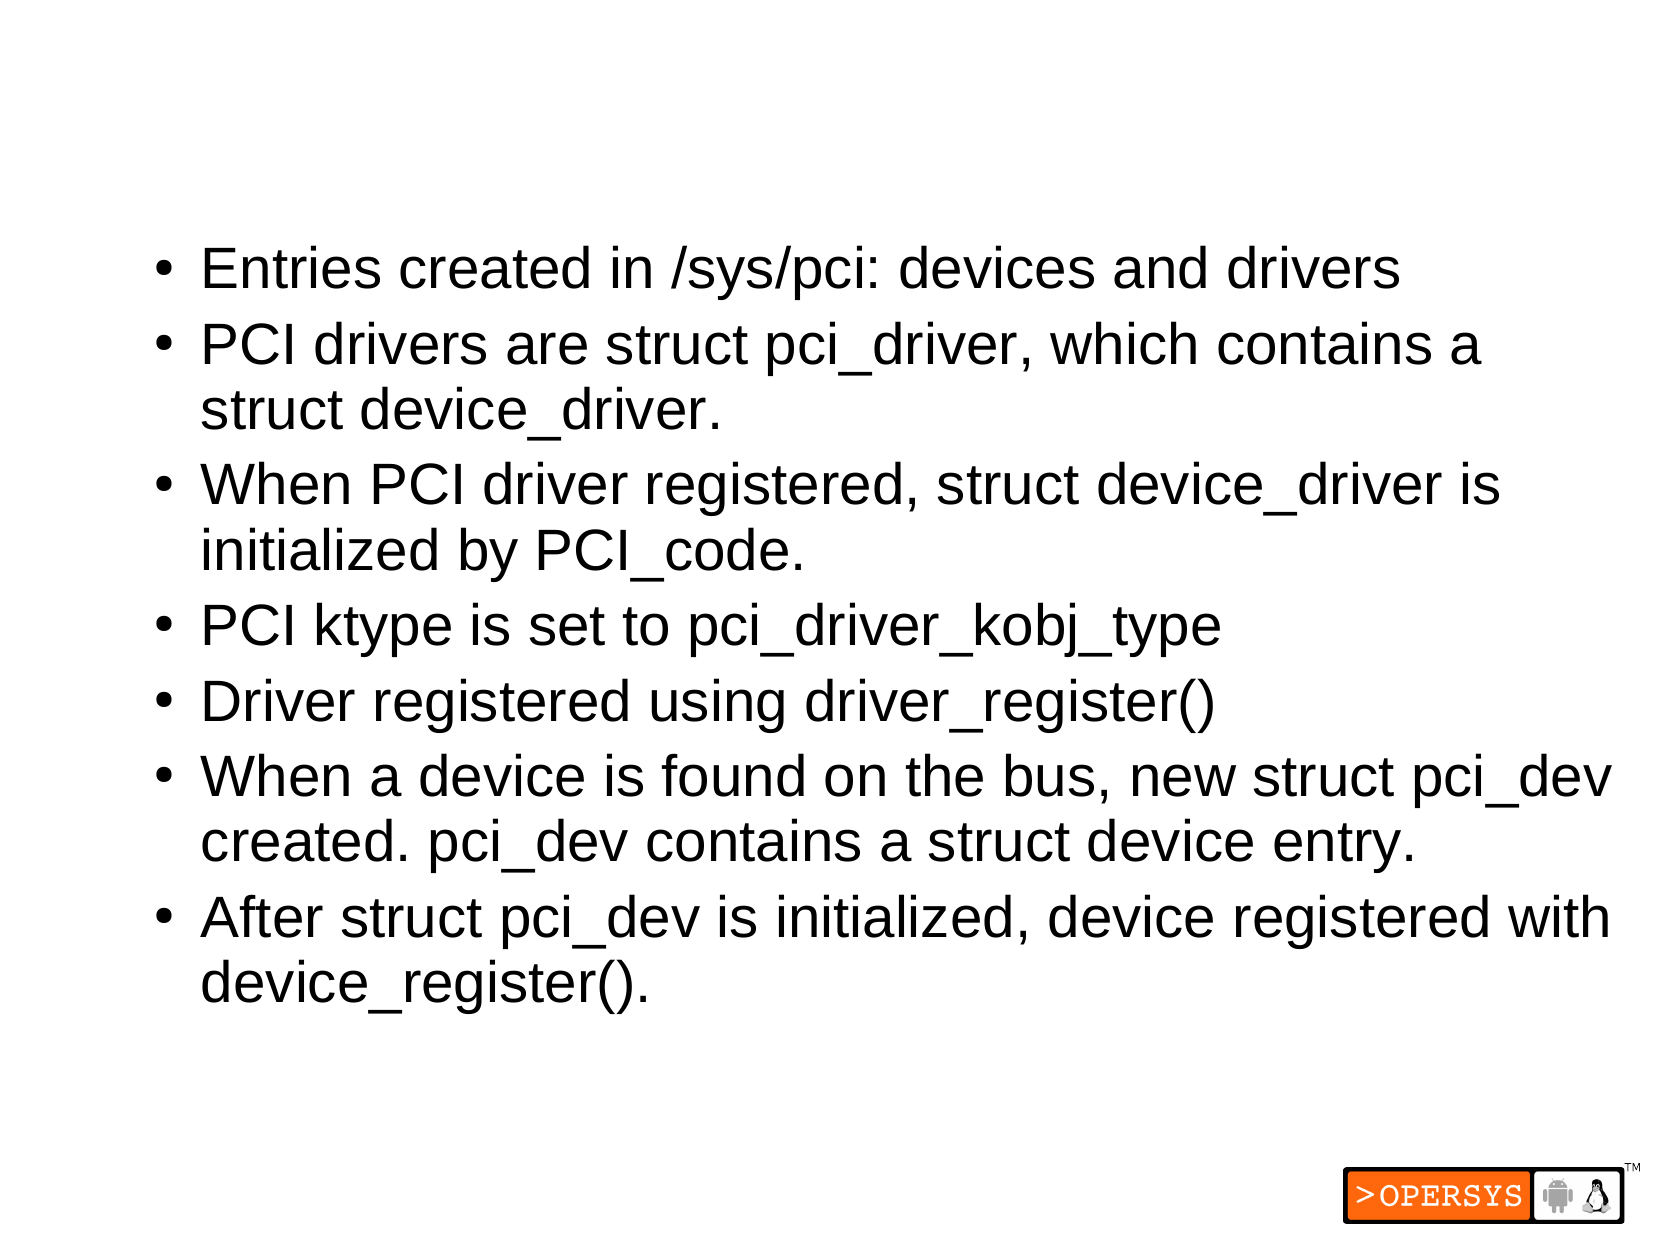

# Entries created in /sys/pci: devices and drivers
PCI drivers are struct pci_driver, which contains a struct device_driver.
When PCI driver registered, struct device_driver is initialized by PCI_code.
PCI ktype is set to pci_driver_kobj_type
Driver registered using driver_register()
When a device is found on the bus, new struct pci_dev created. pci_dev contains a struct device entry.
After struct pci_dev is initialized, device registered with device_register().